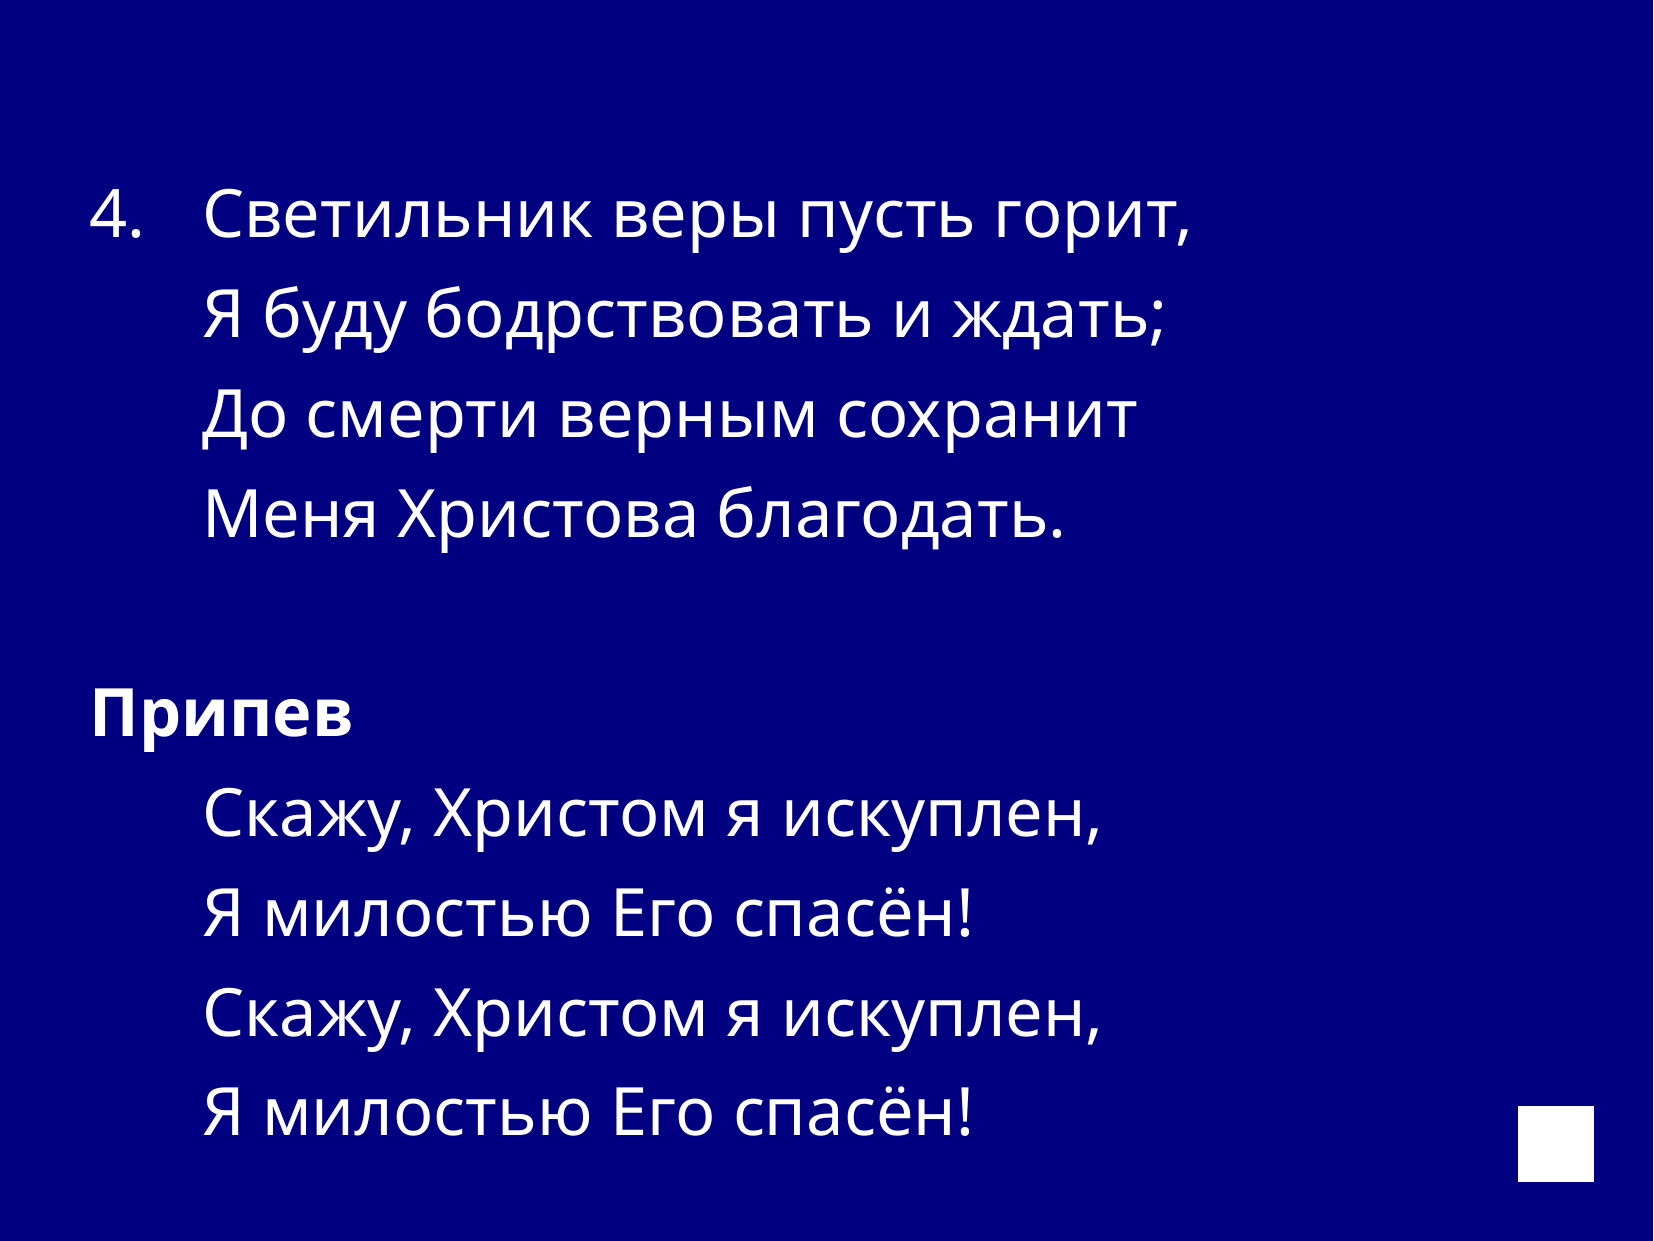

4.	Светильник веры пусть горит,
	Я буду бодрствовать и ждать;
	До смерти верным сохранит
	Меня Христова благодать.
Припев
	Скажу, Христом я искуплен,
	Я милостью Его спасён!
	Скажу, Христом я искуплен,
	Я милостью Его спасён!